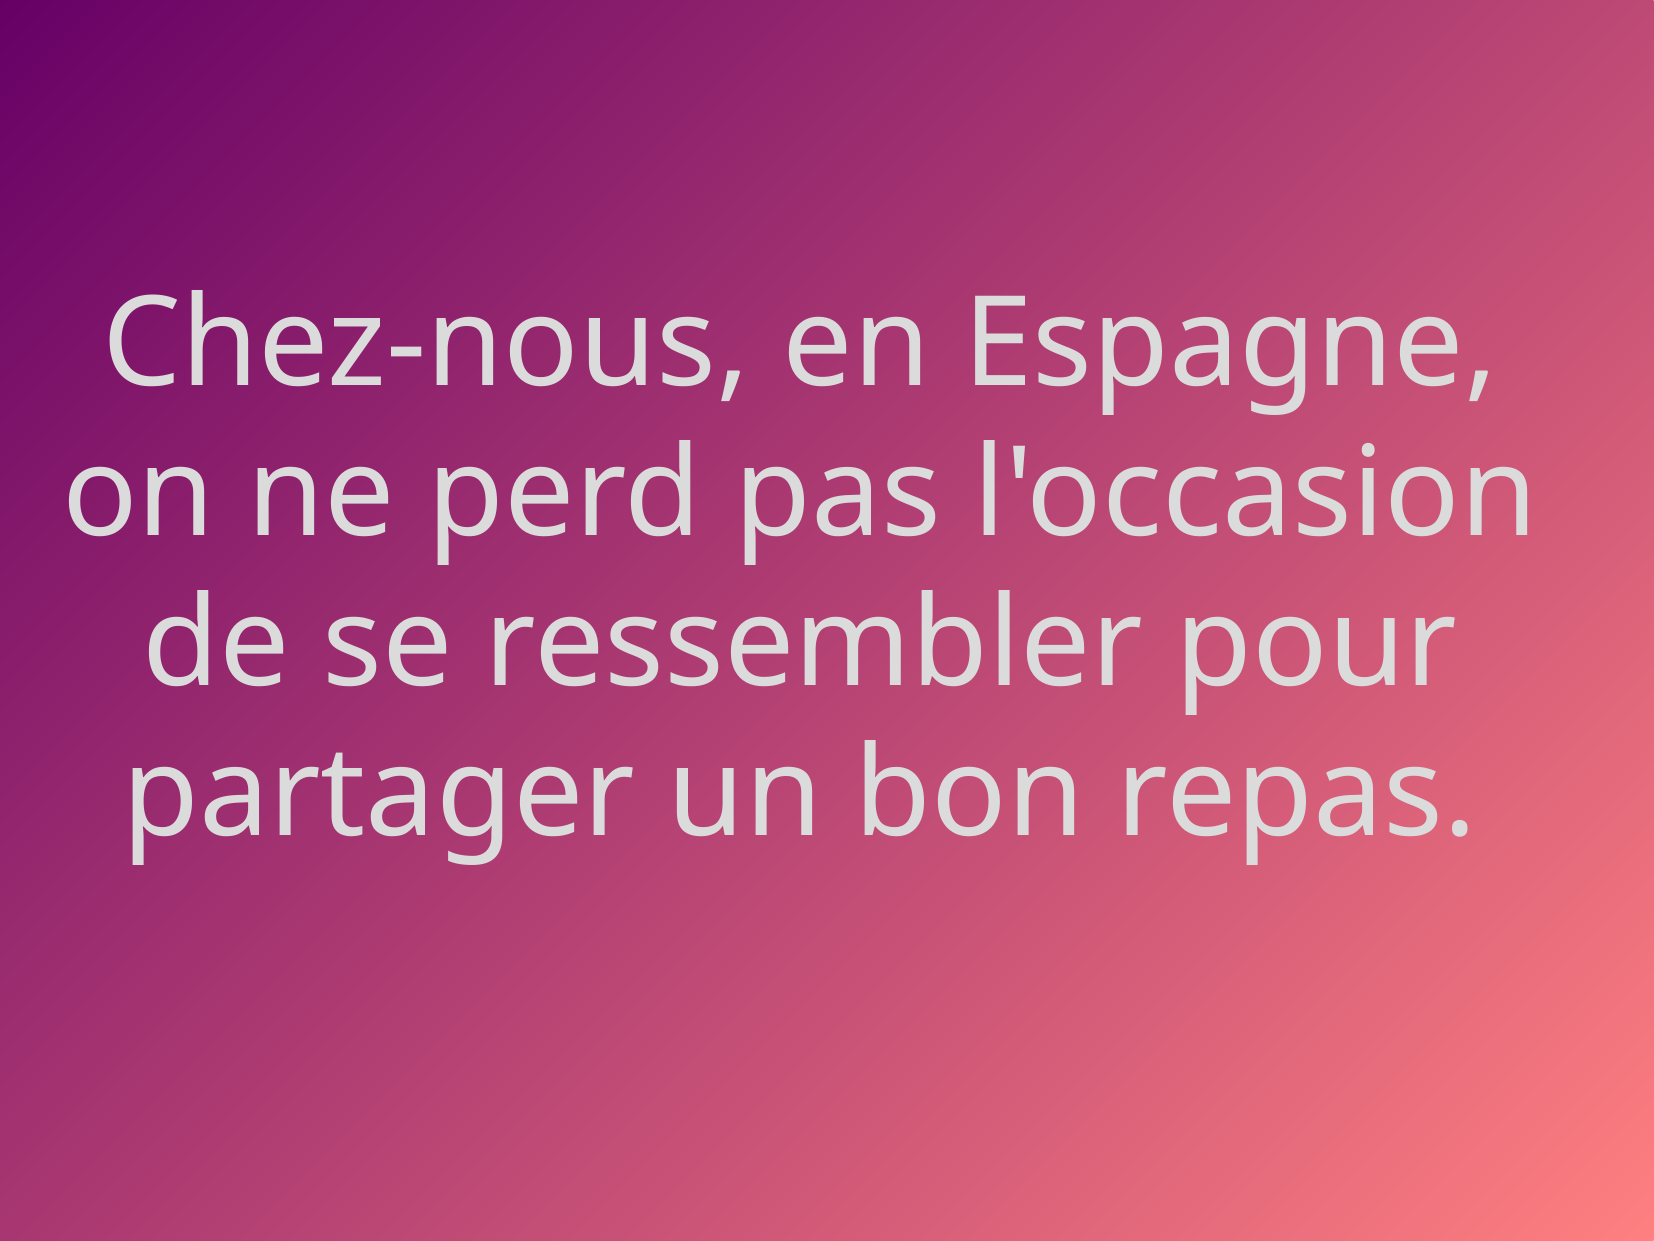

# Chez-nous, en Espagne, on ne perd pas l'occasion de se ressembler pour partager un bon repas.